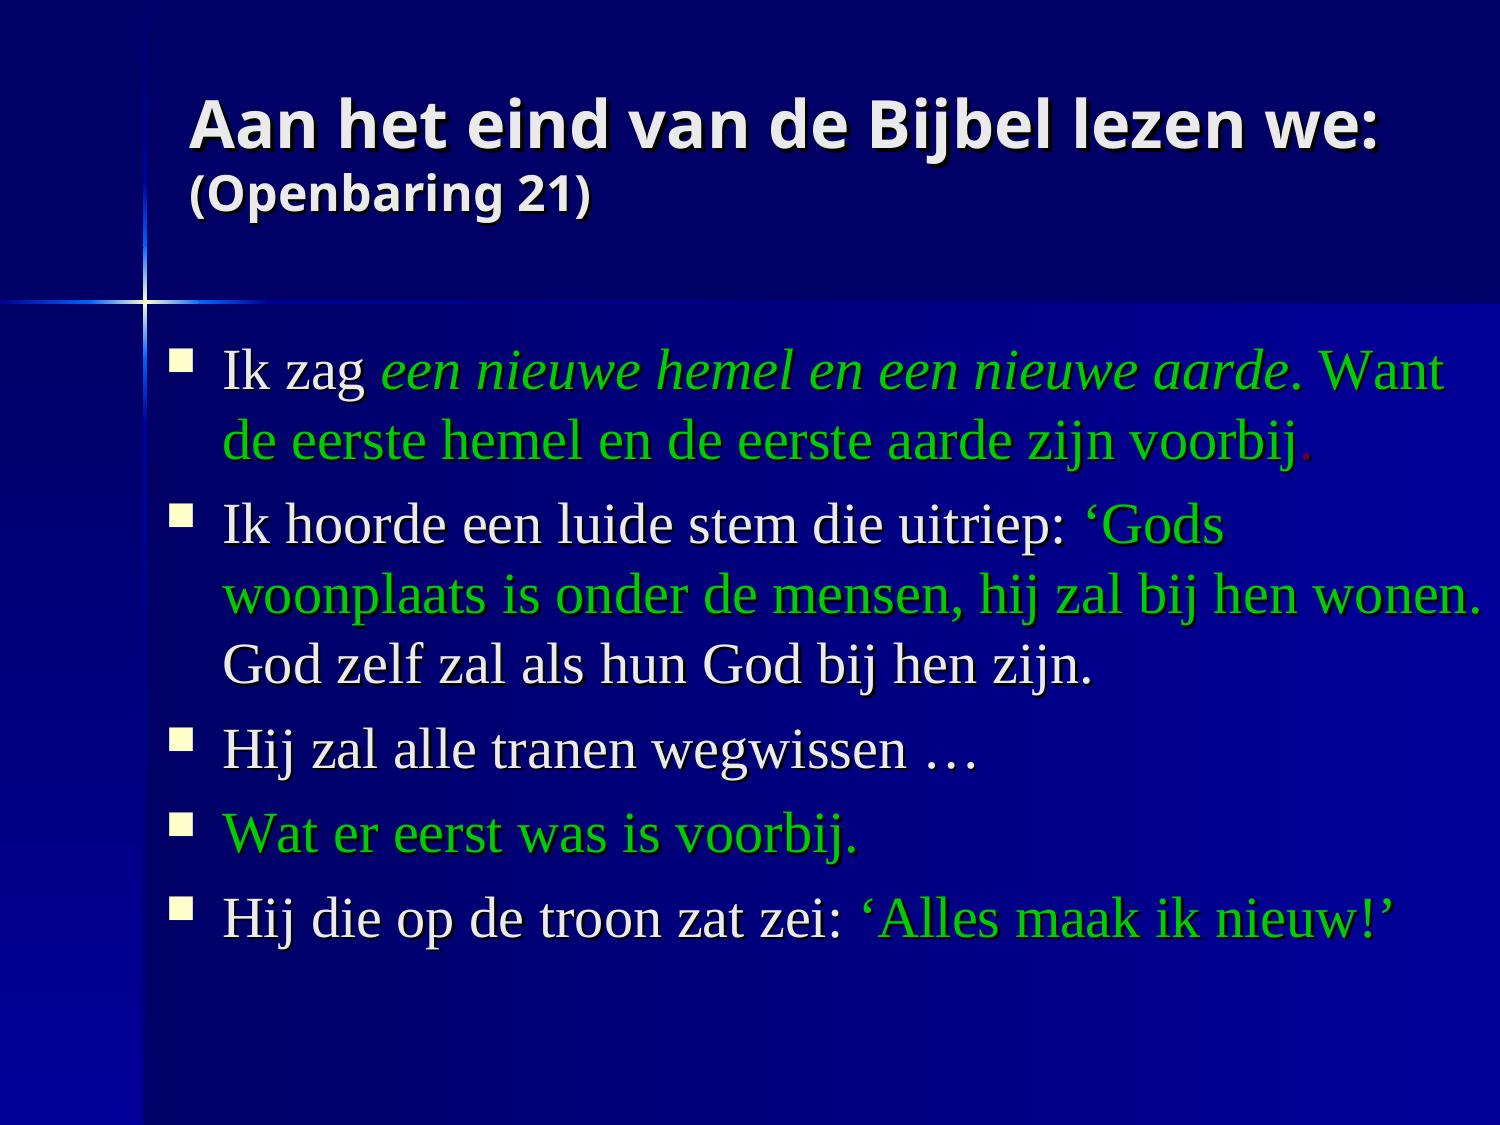

# Aan het eind van de Bijbel lezen we: (Openbaring 21)
Ik zag een nieuwe hemel en een nieuwe aarde. Want de eerste hemel en de eerste aarde zijn voorbij.
Ik hoorde een luide stem die uitriep: ‘Gods woonplaats is onder de mensen, hij zal bij hen wonen. God zelf zal als hun God bij hen zijn.
Hij zal alle tranen wegwissen …
Wat er eerst was is voorbij.
Hij die op de troon zat zei: ‘Alles maak ik nieuw!’